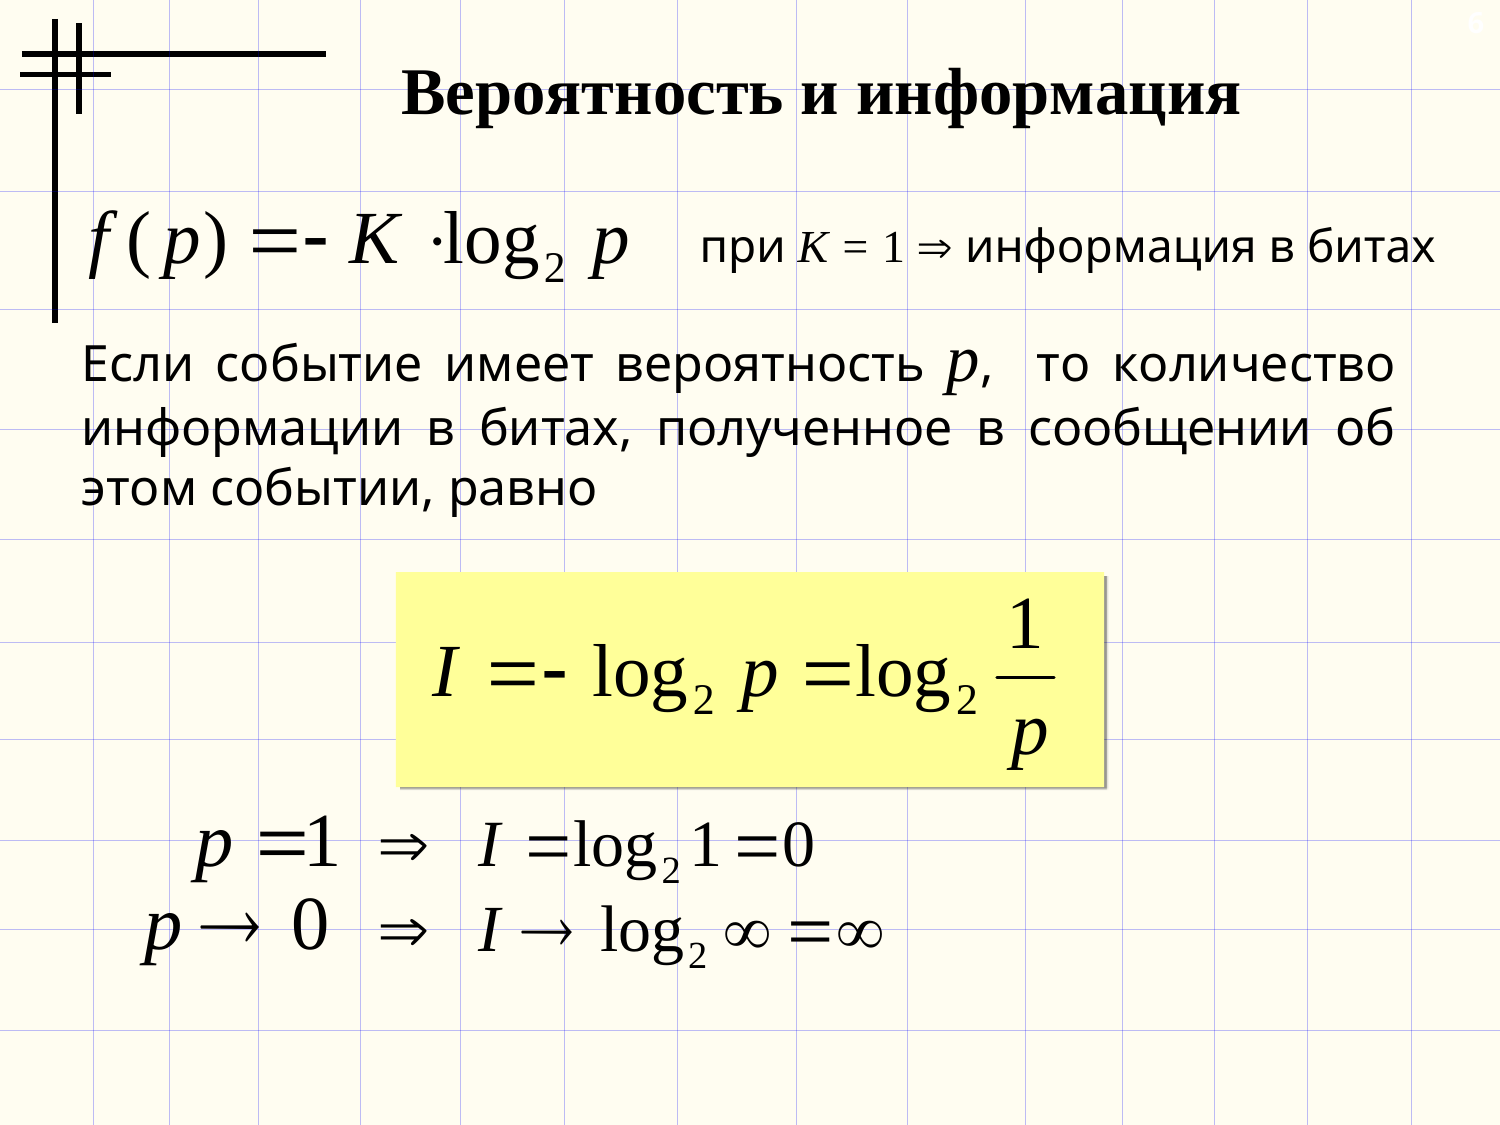

# Вероятность и информация
при K = 1  информация в битах
Если событие имеет вероятность p, то количество информации в битах, полученное в сообщении об этом событии, равно